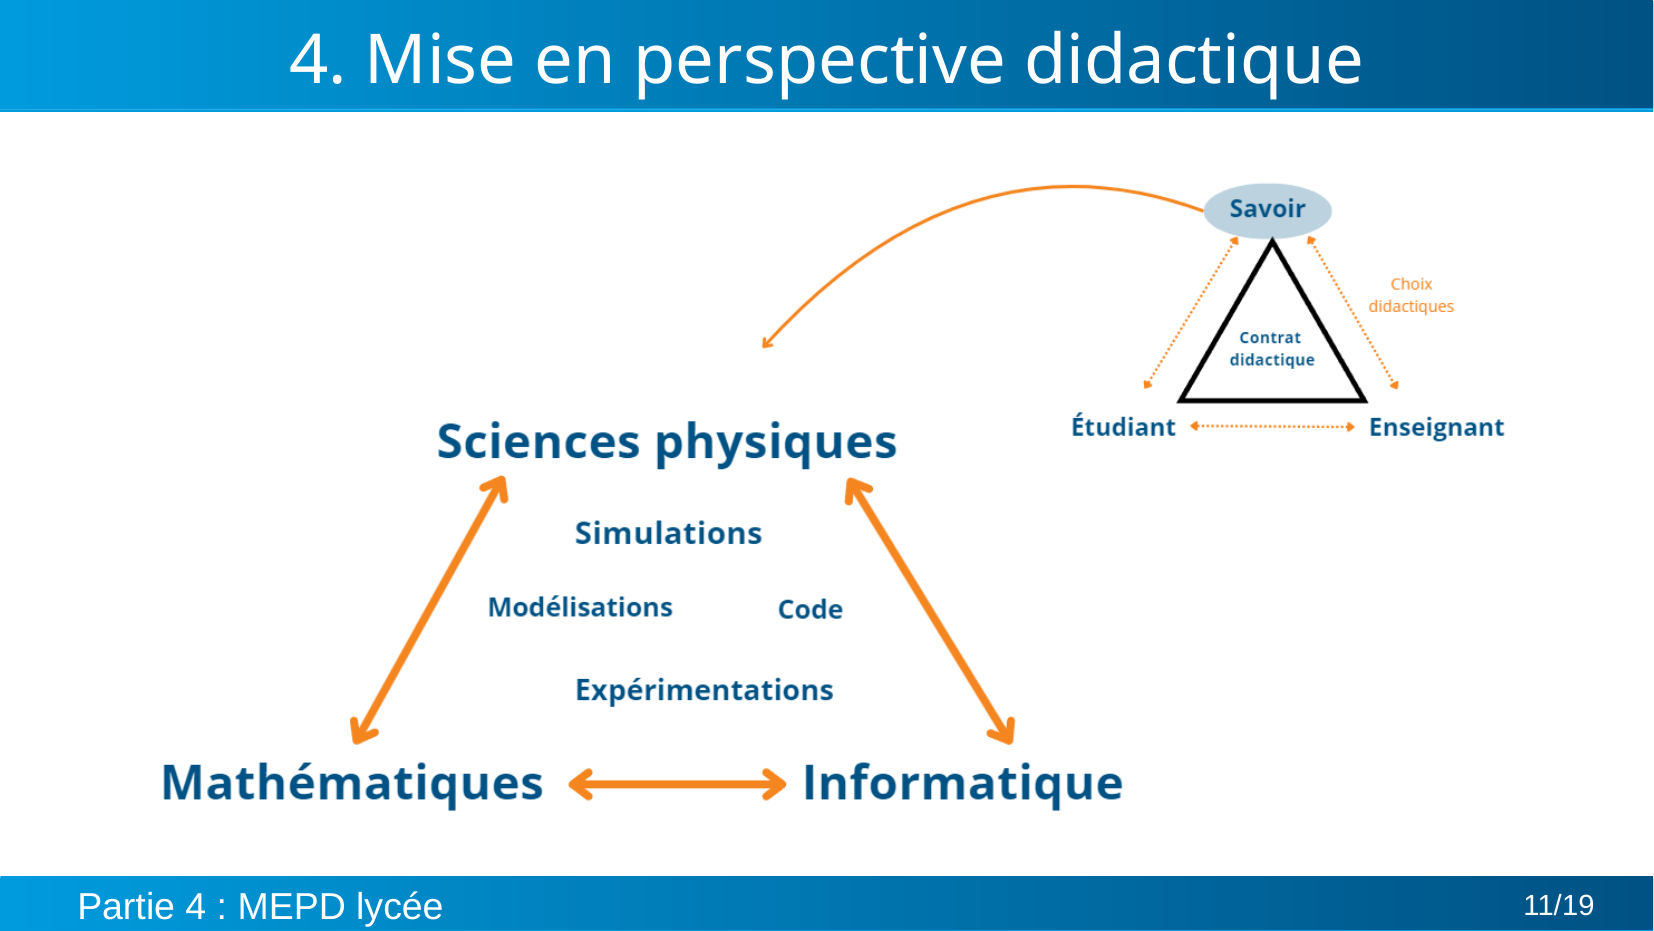

# 4. Mise en perspective didactique
Partie 4 : MEPD lycée
11